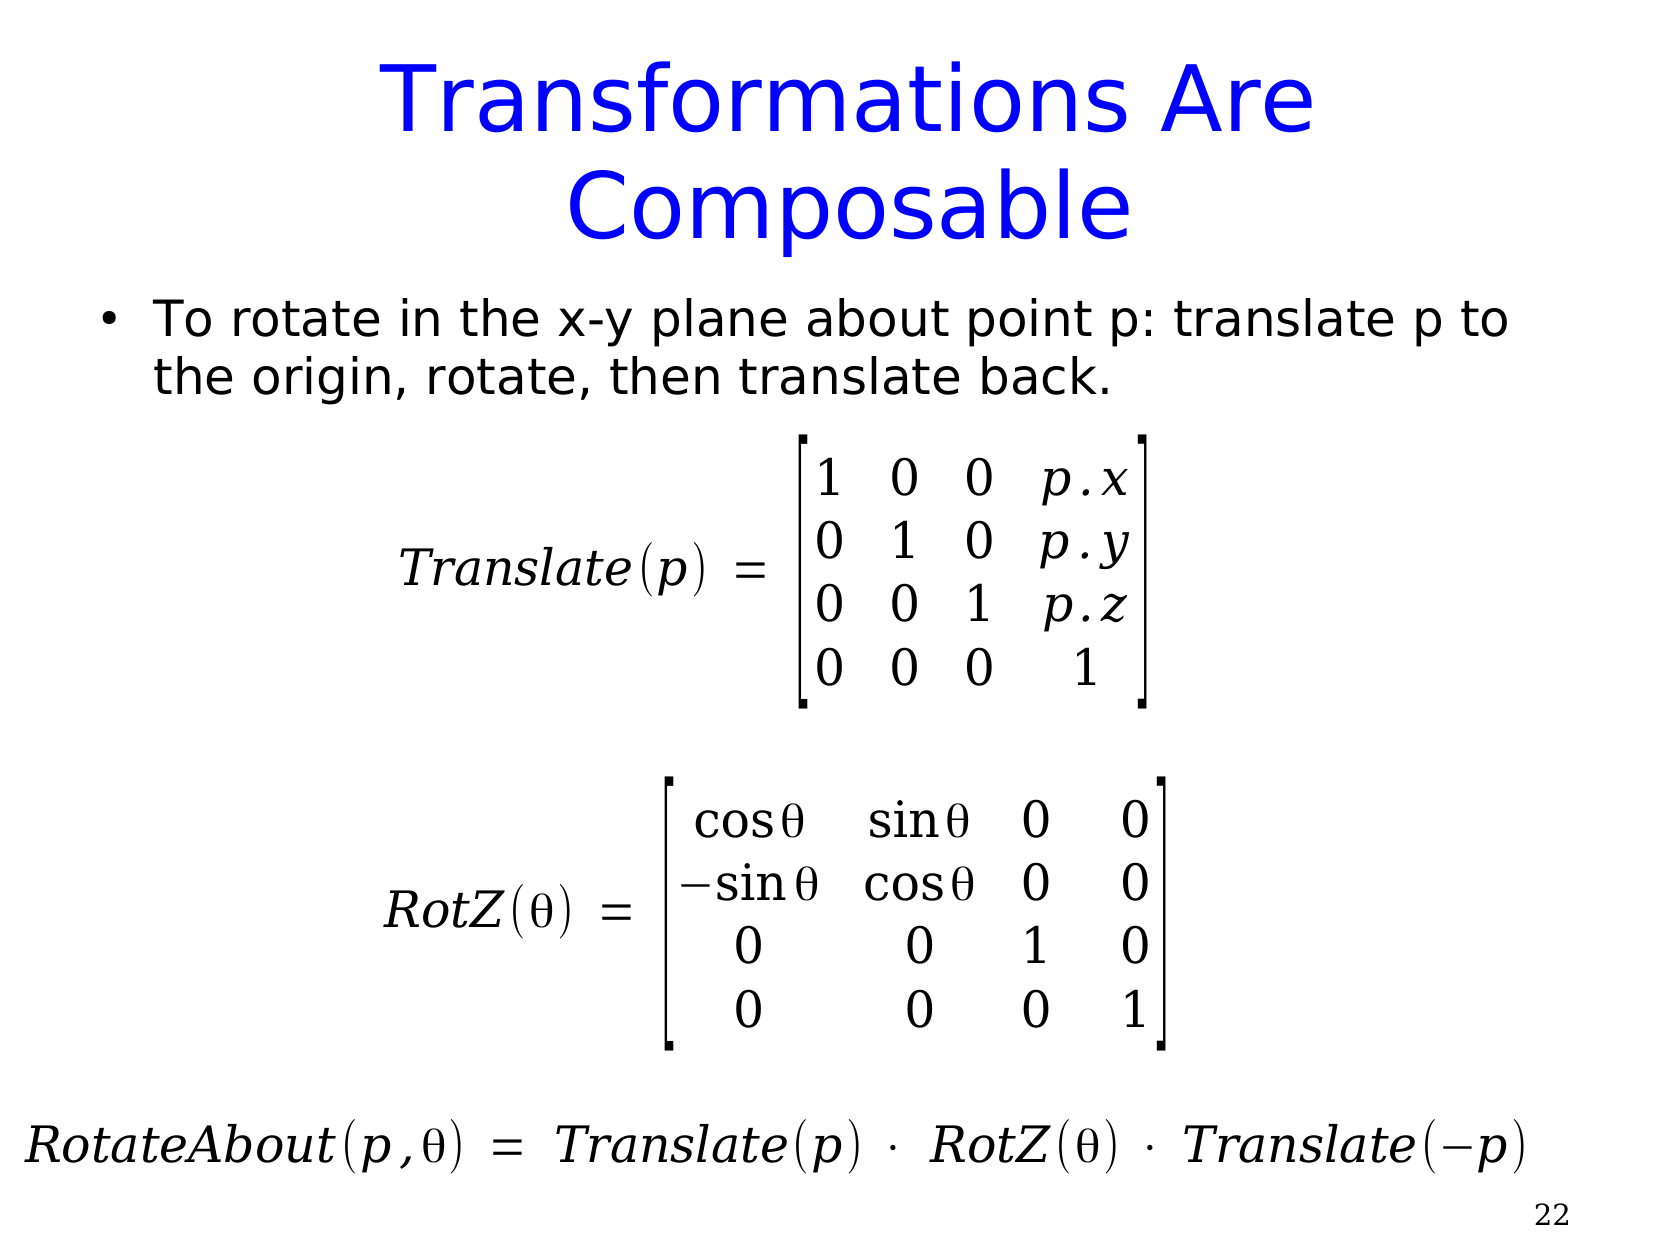

# Transformations Are Composable
To rotate in the x-y plane about point p: translate p to the origin, rotate, then translate back.
22